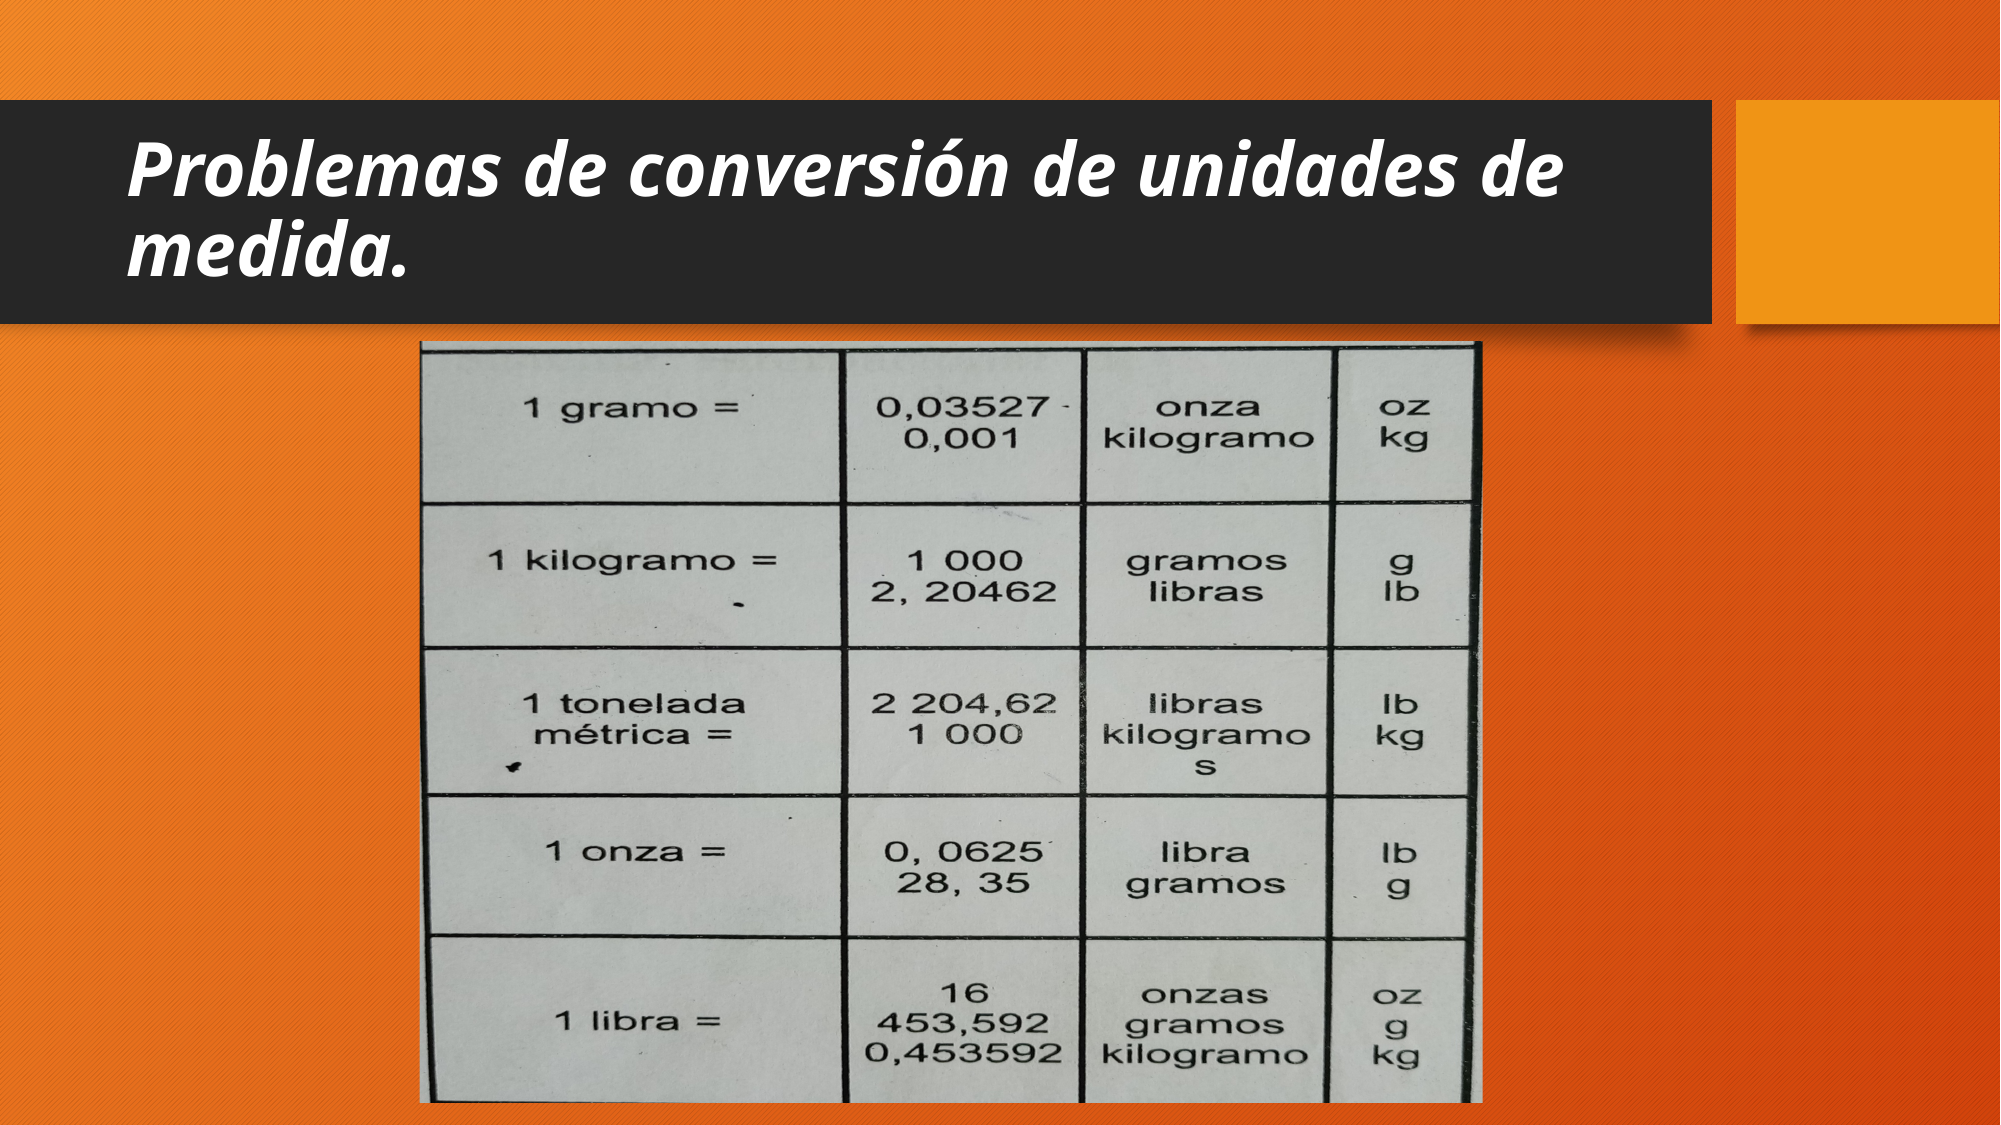

# Problemas de conversión de unidades de medida.